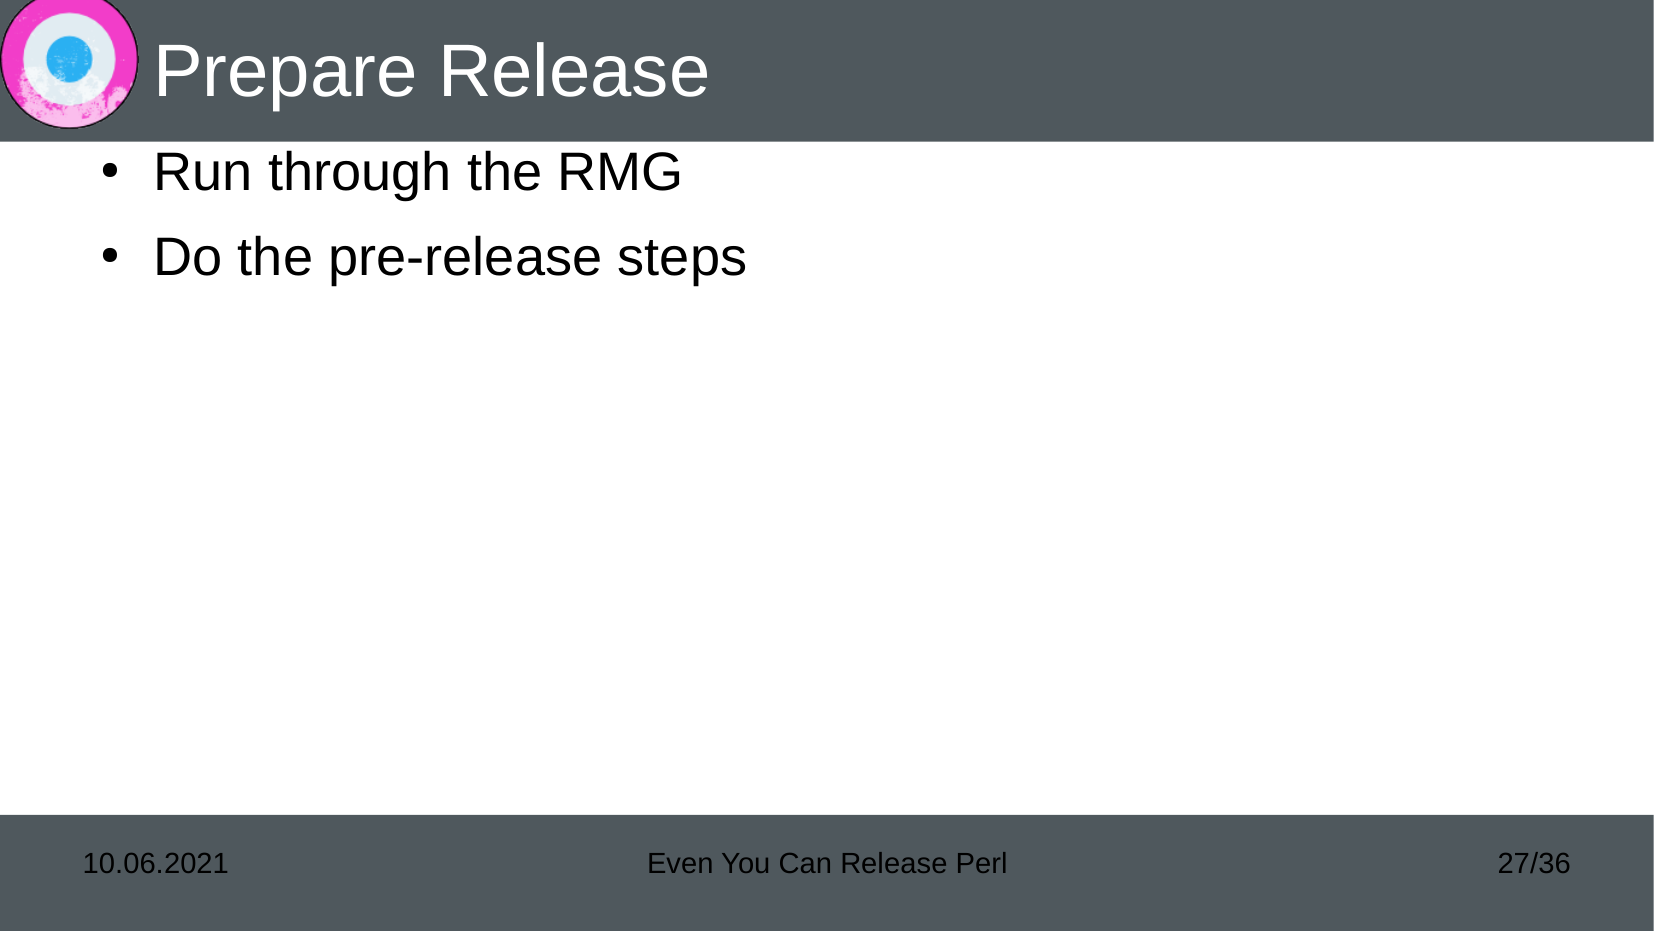

# Prepare Release
Run through the RMG
Do the pre-release steps
08. März 2019
27